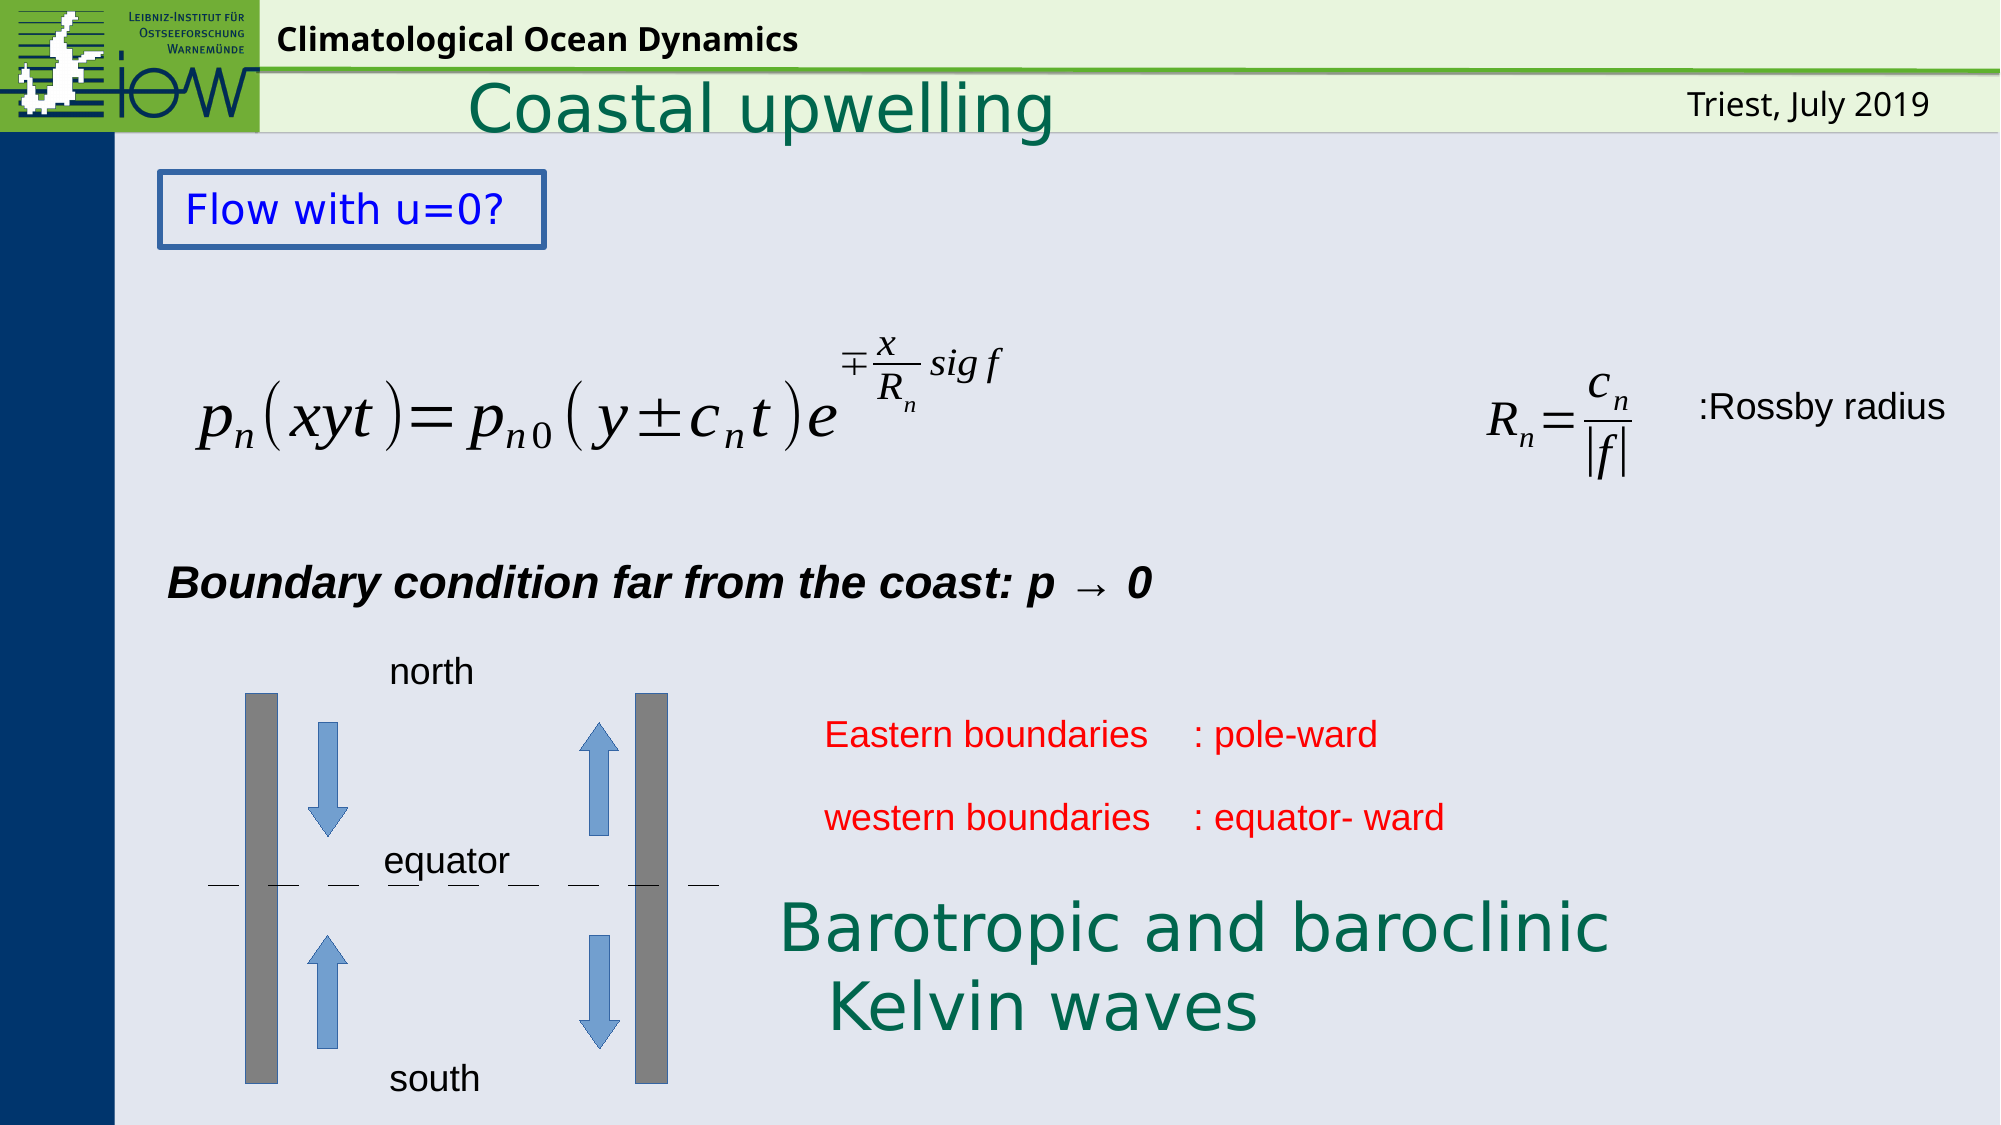

Coastal upwelling
Flow with u=0?
:Rossby radius
Boundary condition far from the coast: p → 0
north
Eastern boundaries	: pole-ward
western boundaries	: equator- ward
equator
Barotropic and baroclinic Kelvin waves
south